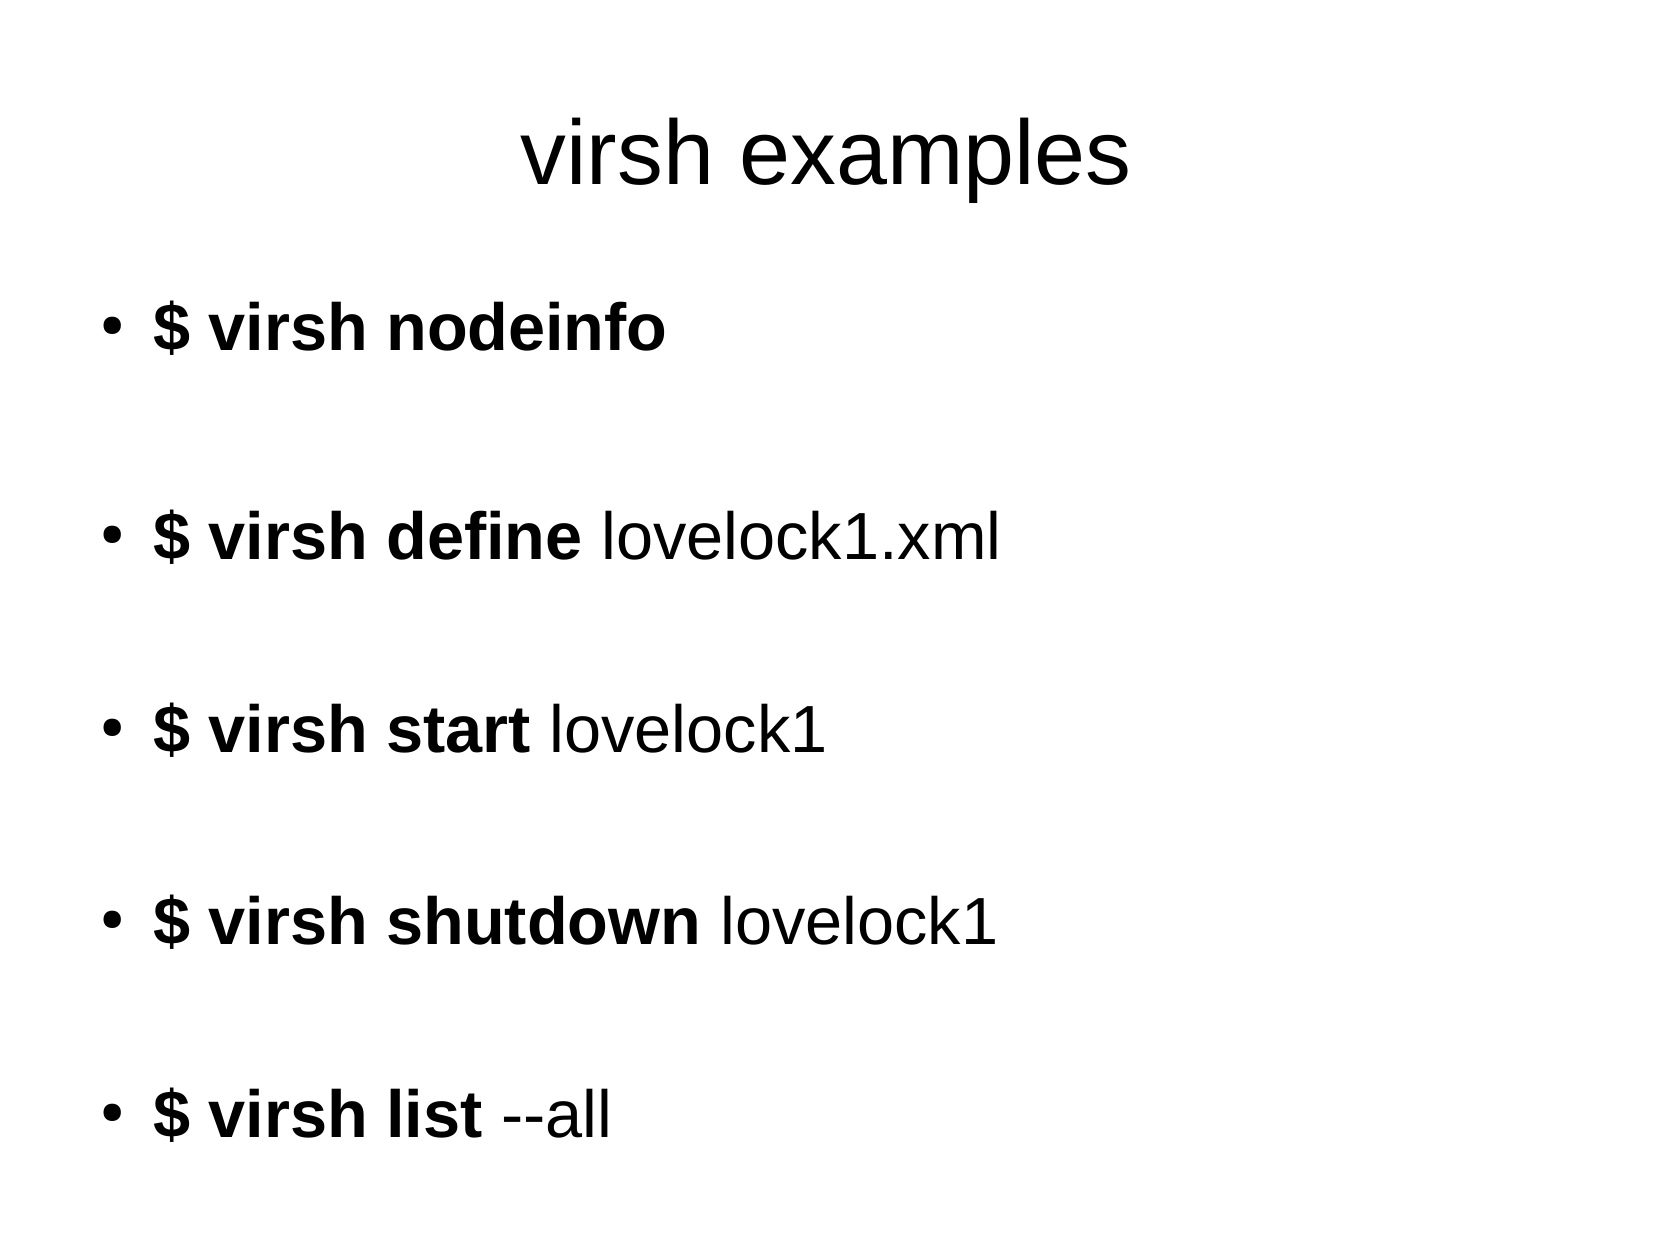

# virsh examples
$ virsh nodeinfo
$ virsh define lovelock1.xml
$ virsh start lovelock1
$ virsh shutdown lovelock1
$ virsh list --all